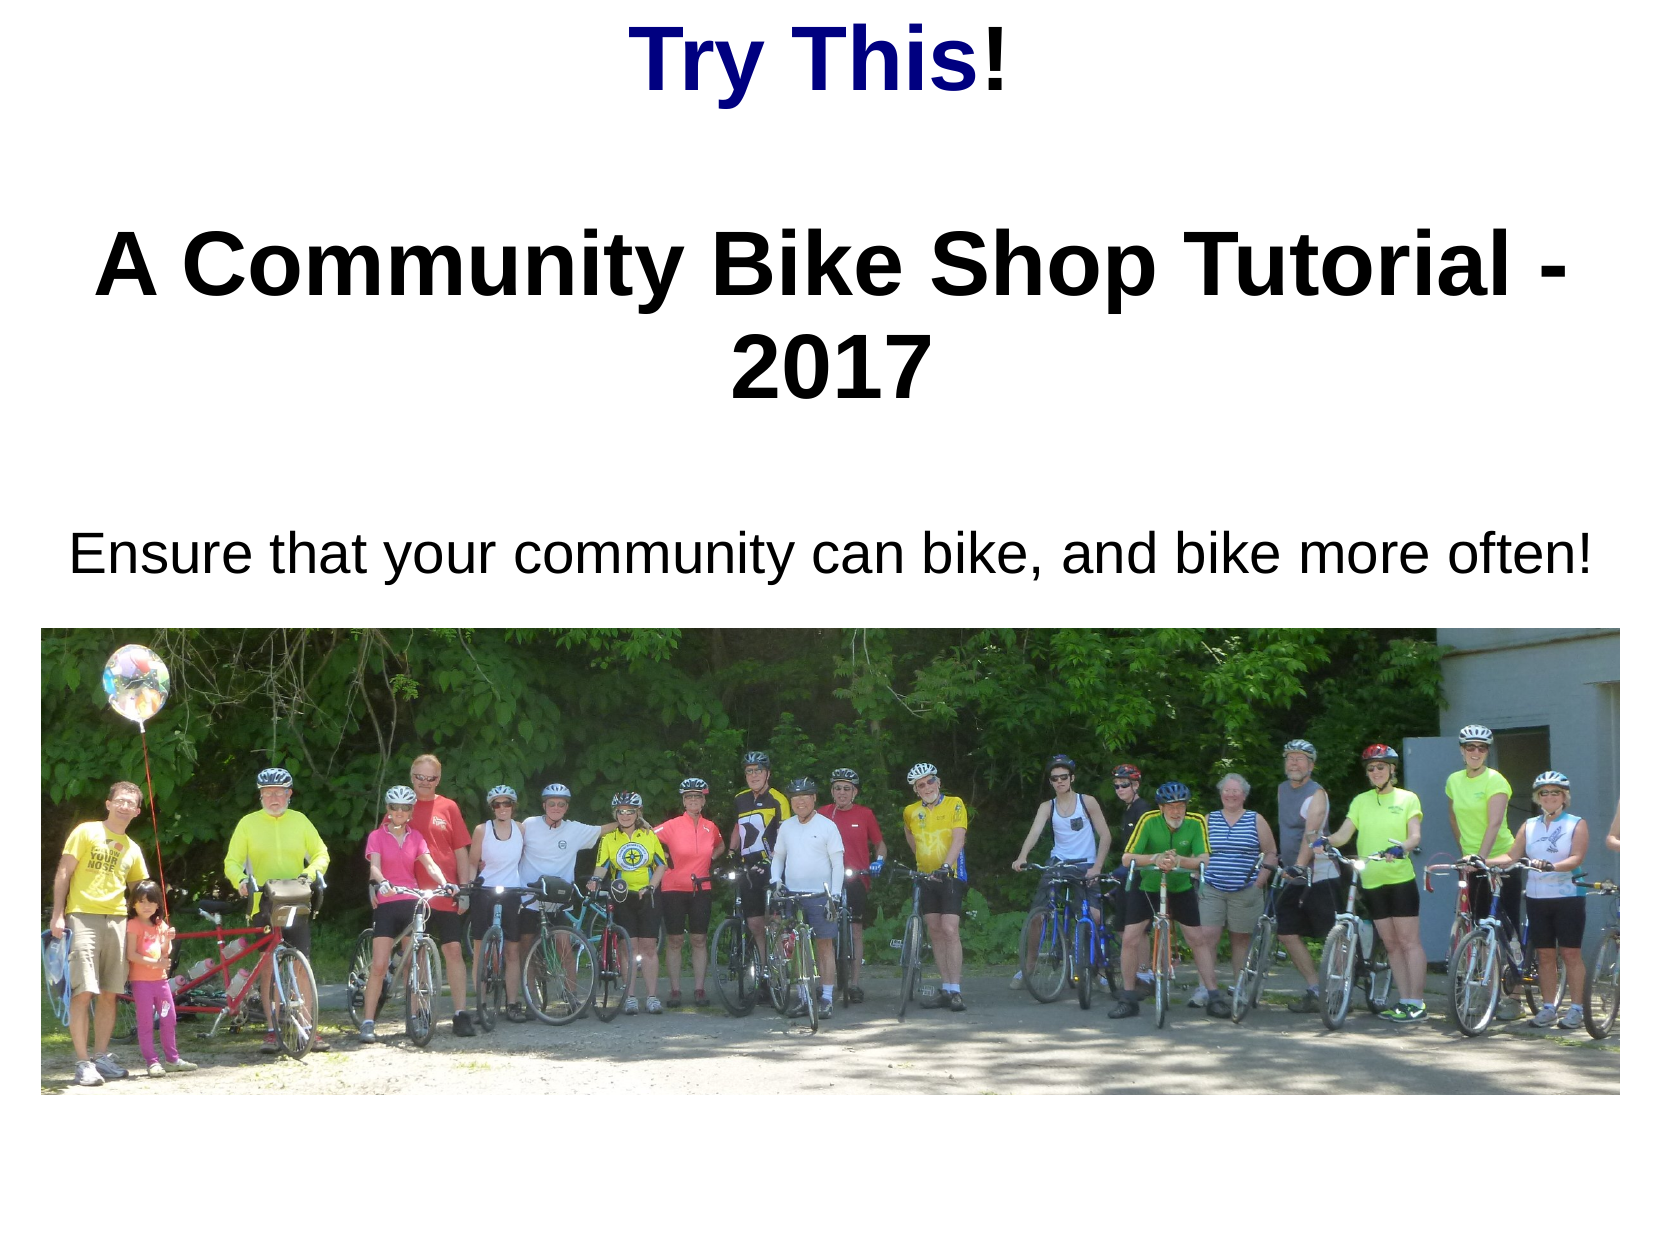

# Try This! A Community Bike Shop Tutorial - 2017 Ensure that your community can bike, and bike more often!